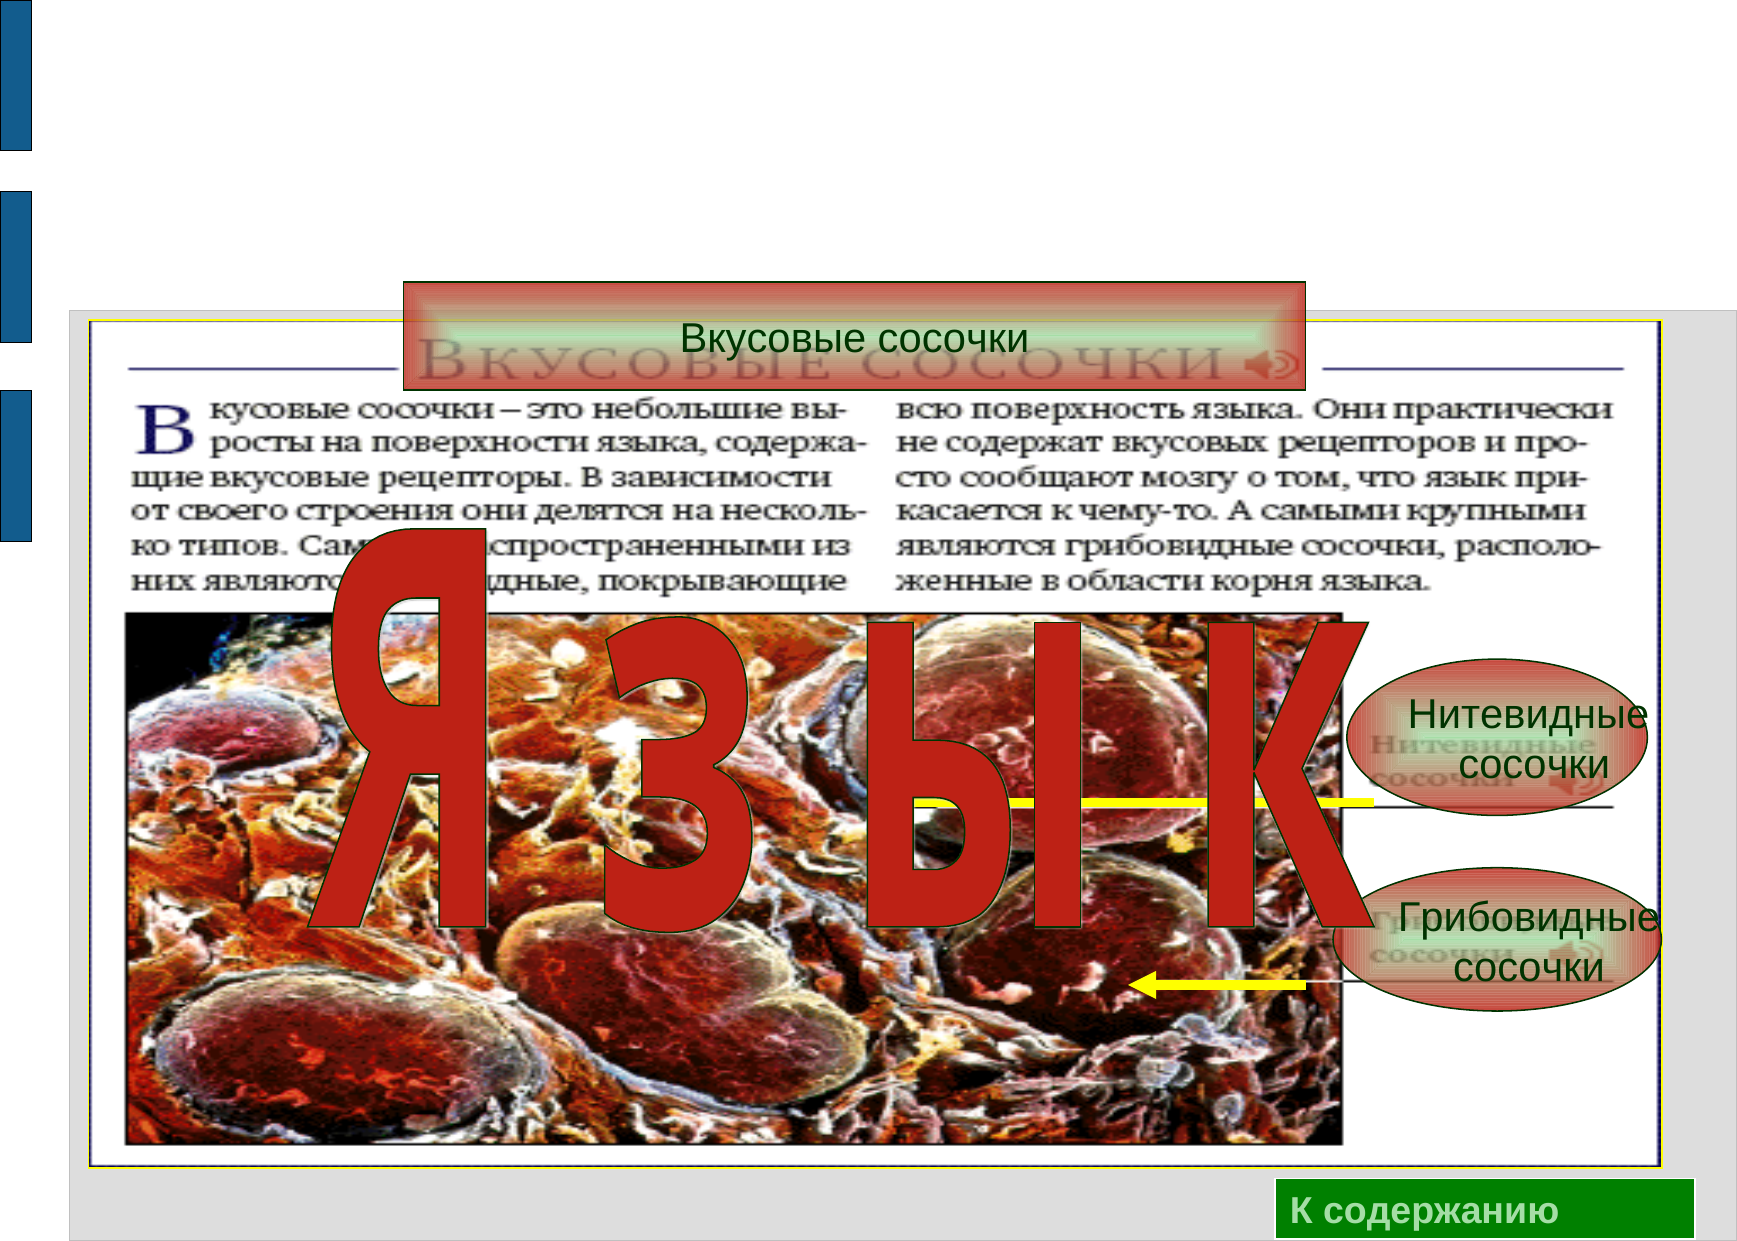

Вкусовые сосочки
Я з ы к
Нитевидные
сосочки
Грибовидные
сосочки
К содержанию